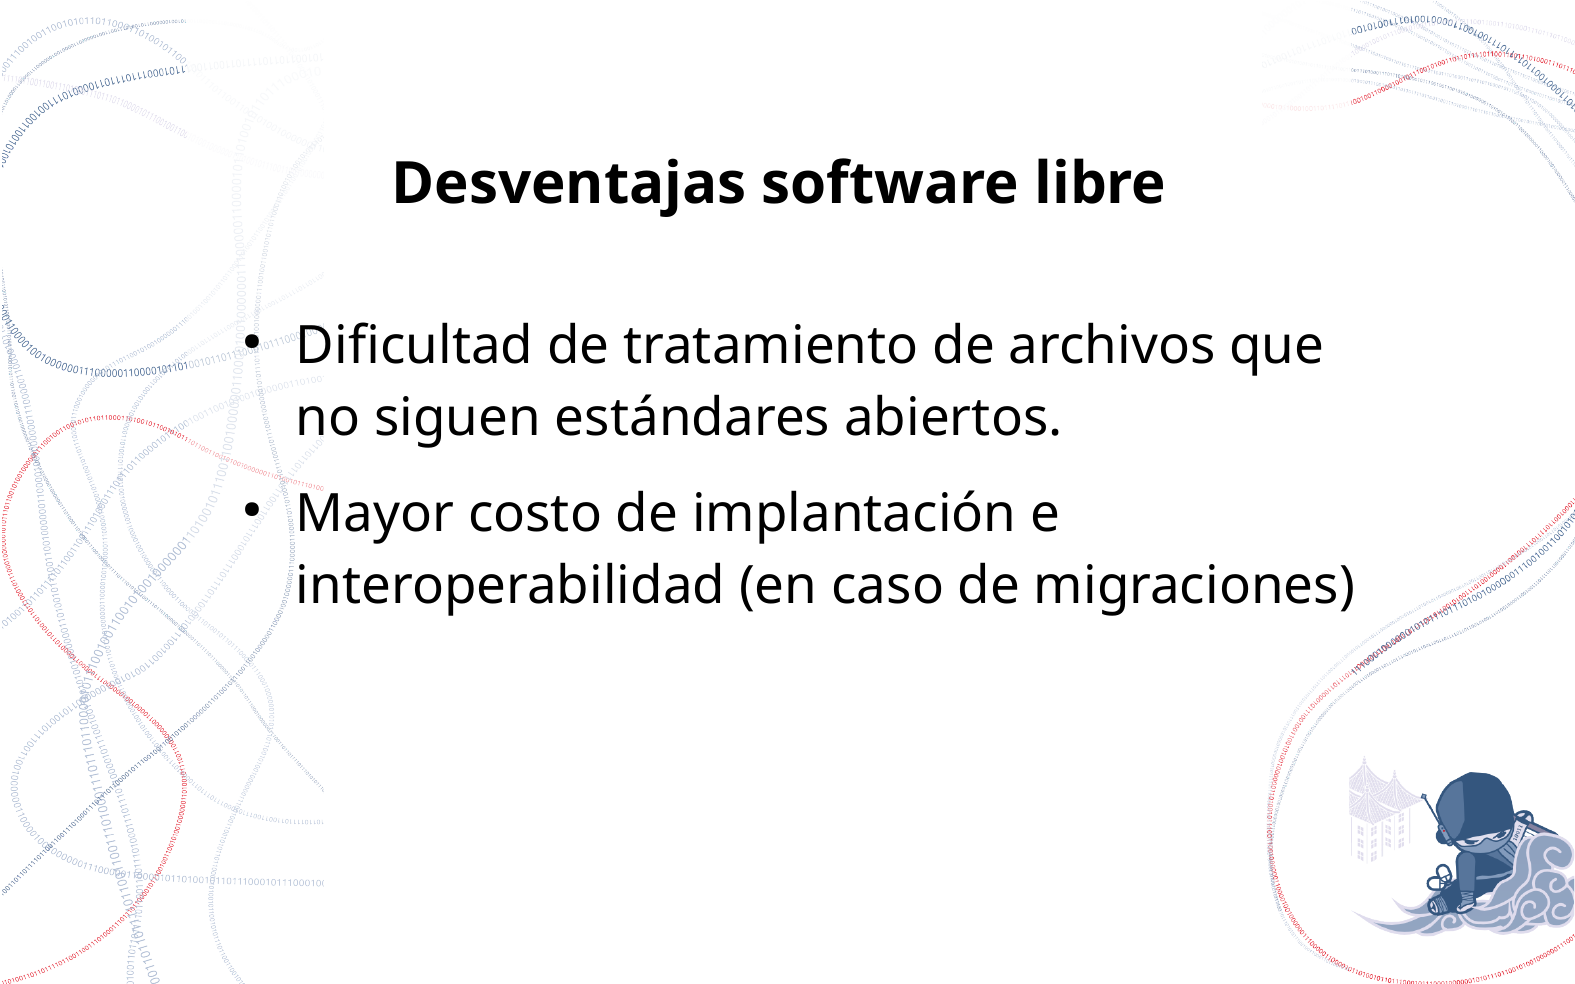

# Desventajas software libre
Dificultad de tratamiento de archivos que no siguen estándares abiertos.
Mayor costo de implantación e interoperabilidad (en caso de migraciones)